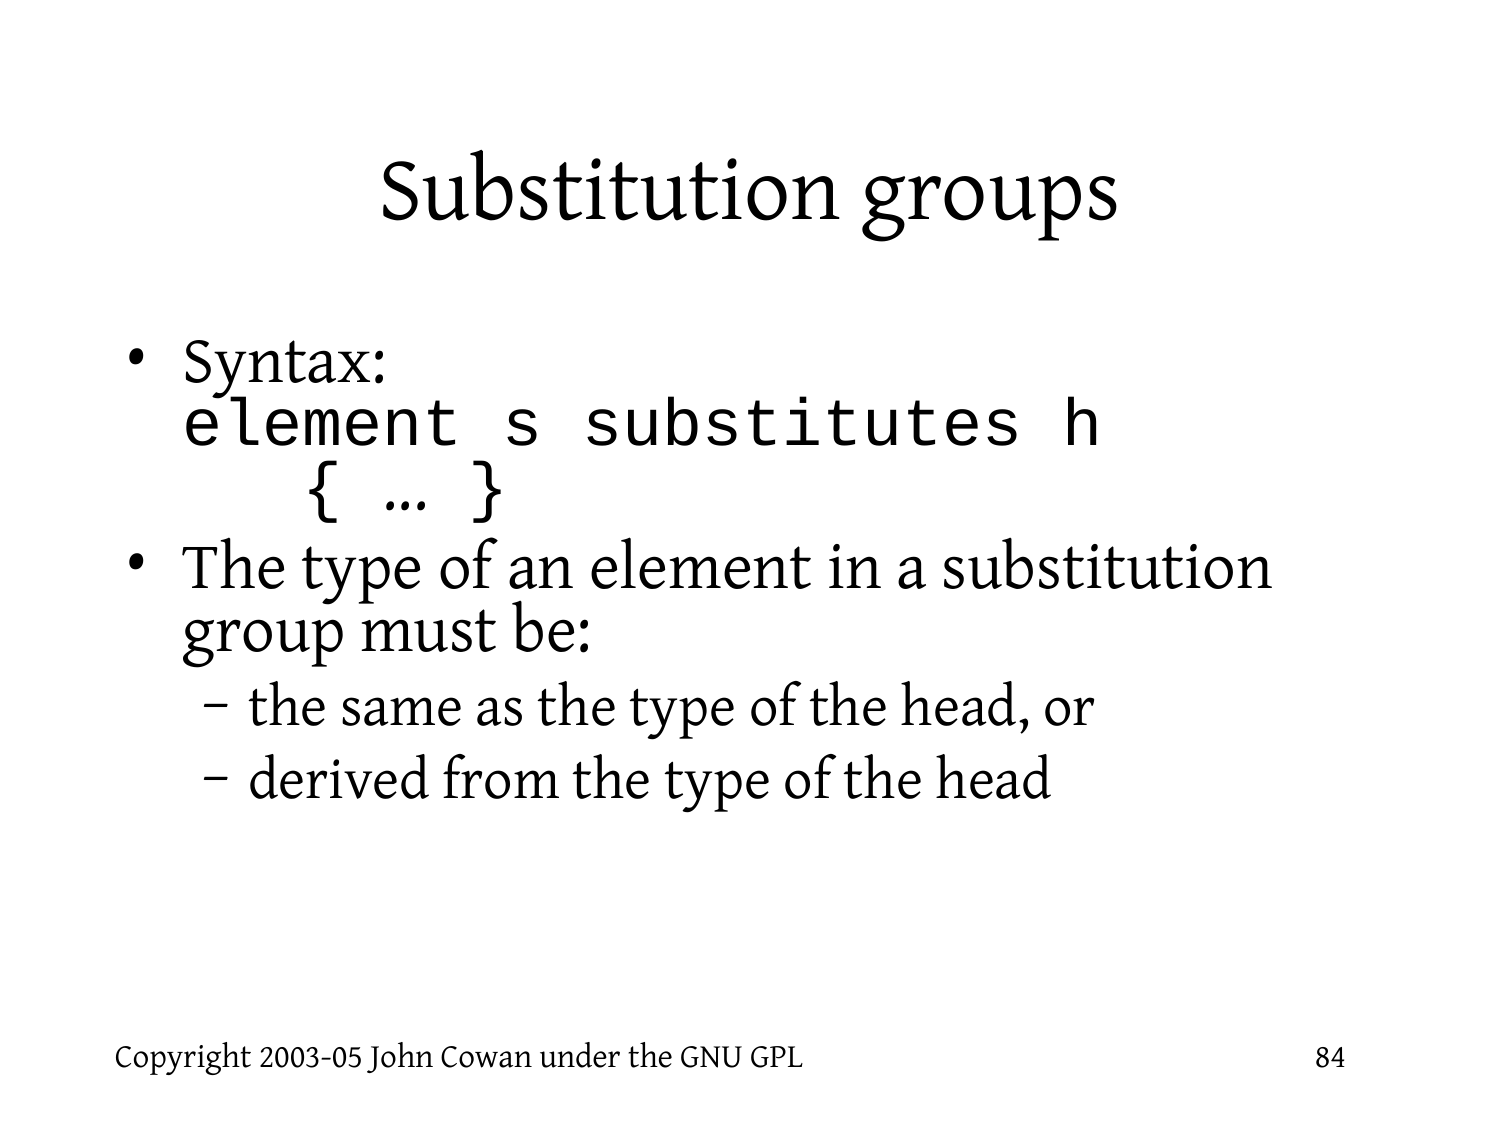

# Substitution groups
Syntax:
element s substitutes h
 { ... }
The type of an element in a substitution group must be:
the same as the type of the head, or
derived from the type of the head